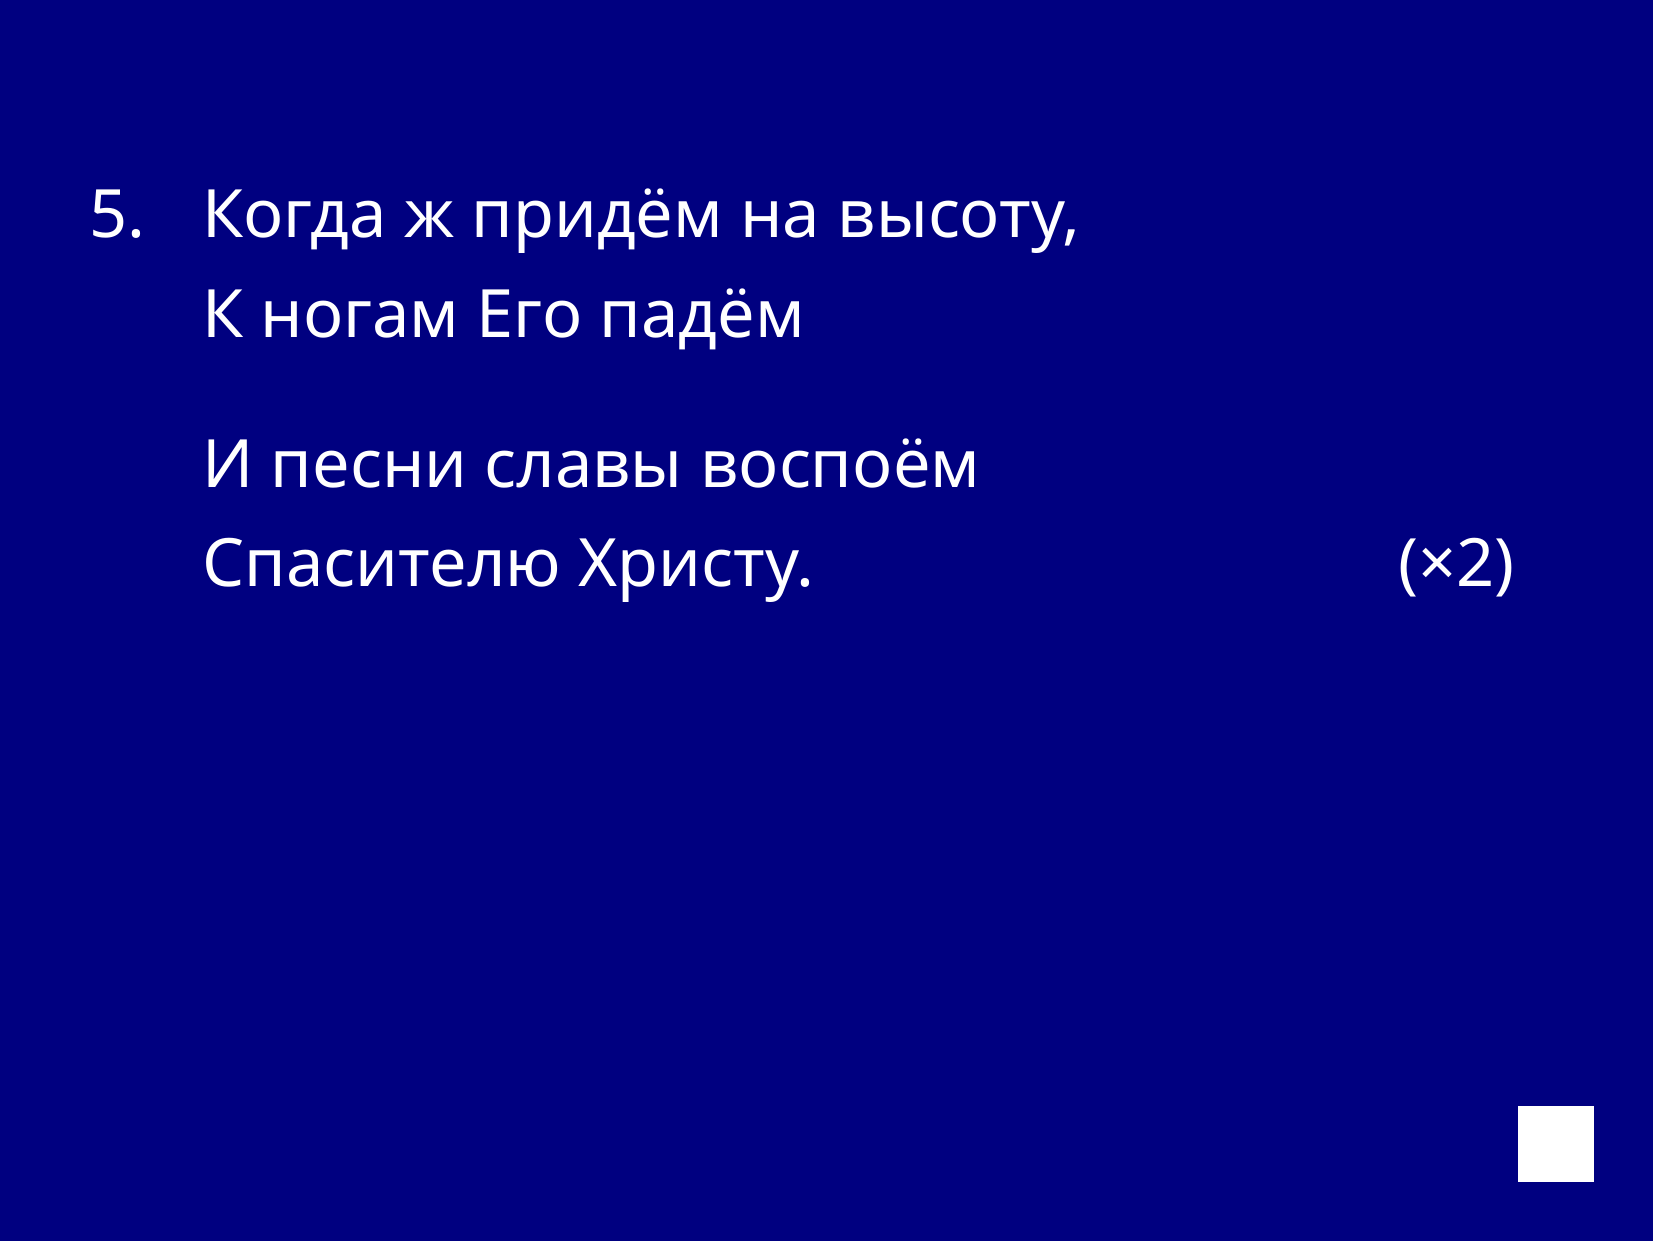

5.	Когда ж придём на высоту,
	К ногам Его падём
	И песни славы воспоём
	Спасителю Христу.	(×2)